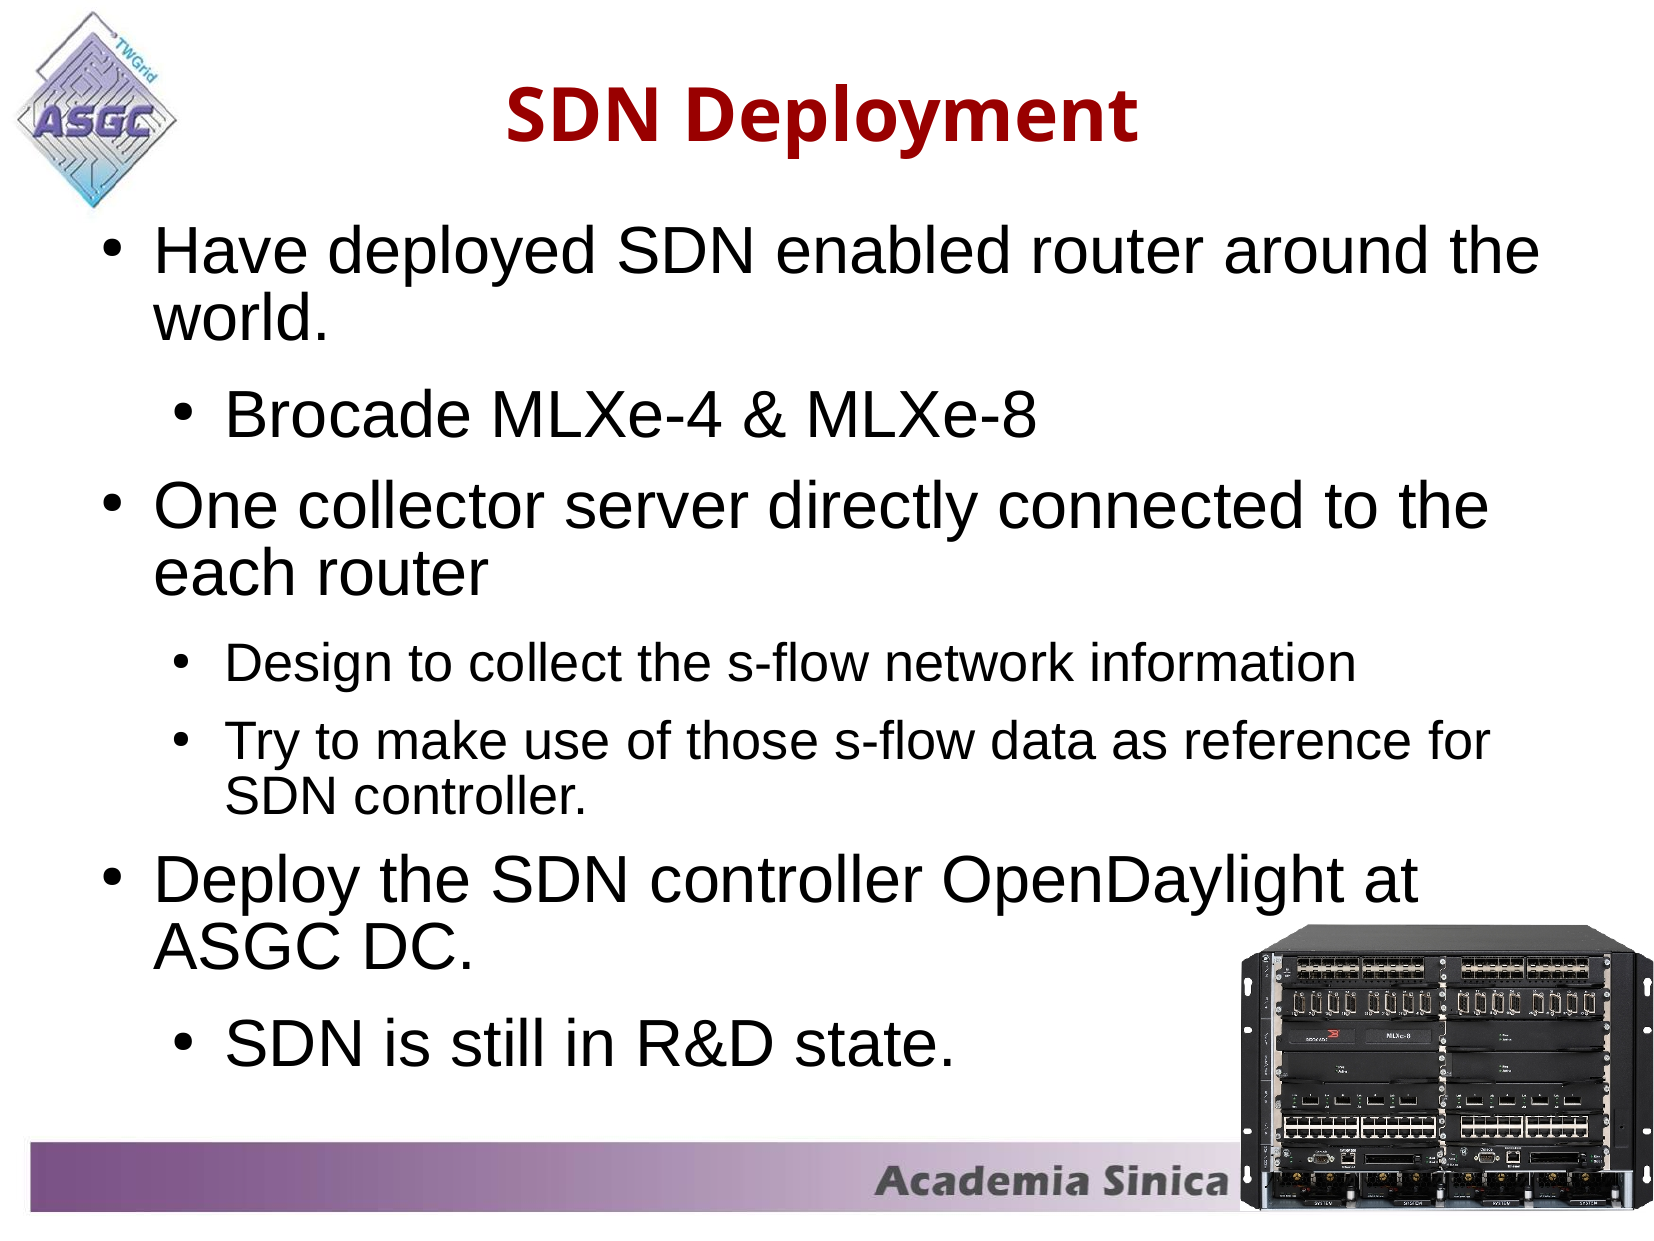

# SDN Deployment
Have deployed SDN enabled router around the world.
Brocade MLXe-4 & MLXe-8
One collector server directly connected to the each router
Design to collect the s-flow network information
Try to make use of those s-flow data as reference for SDN controller.
Deploy the SDN controller OpenDaylight at ASGC DC.
SDN is still in R&D state.